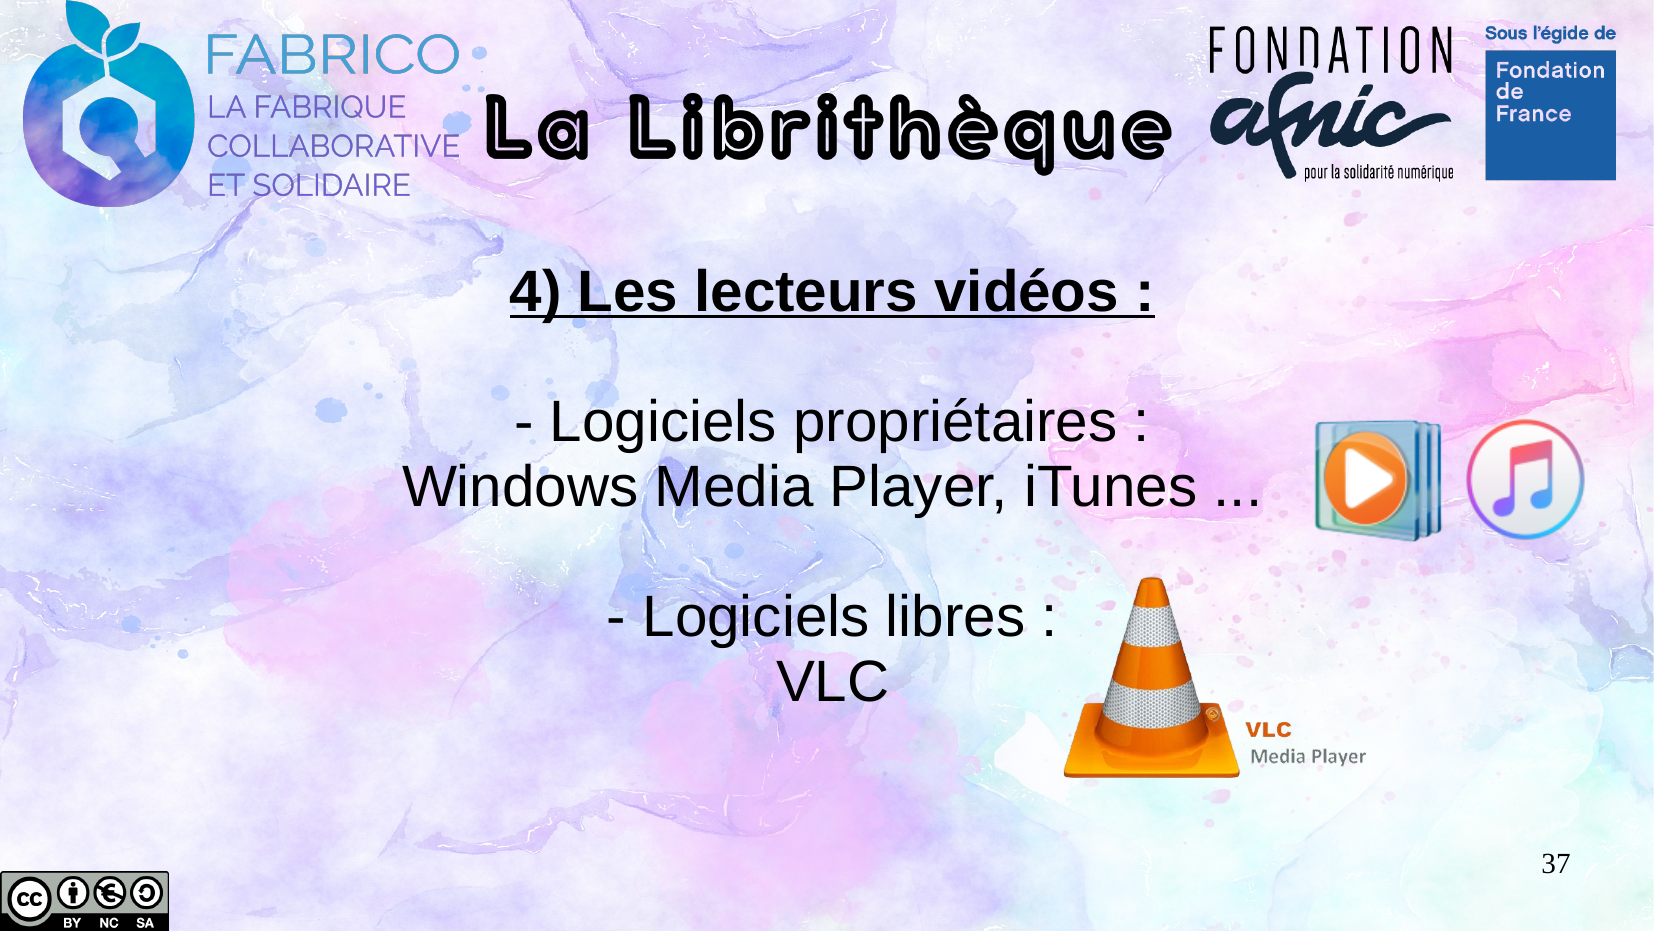

# 4) Les lecteurs vidéos :
- Logiciels propriétaires :
Windows Media Player, iTunes ...
- Logiciels libres :
VLC
37